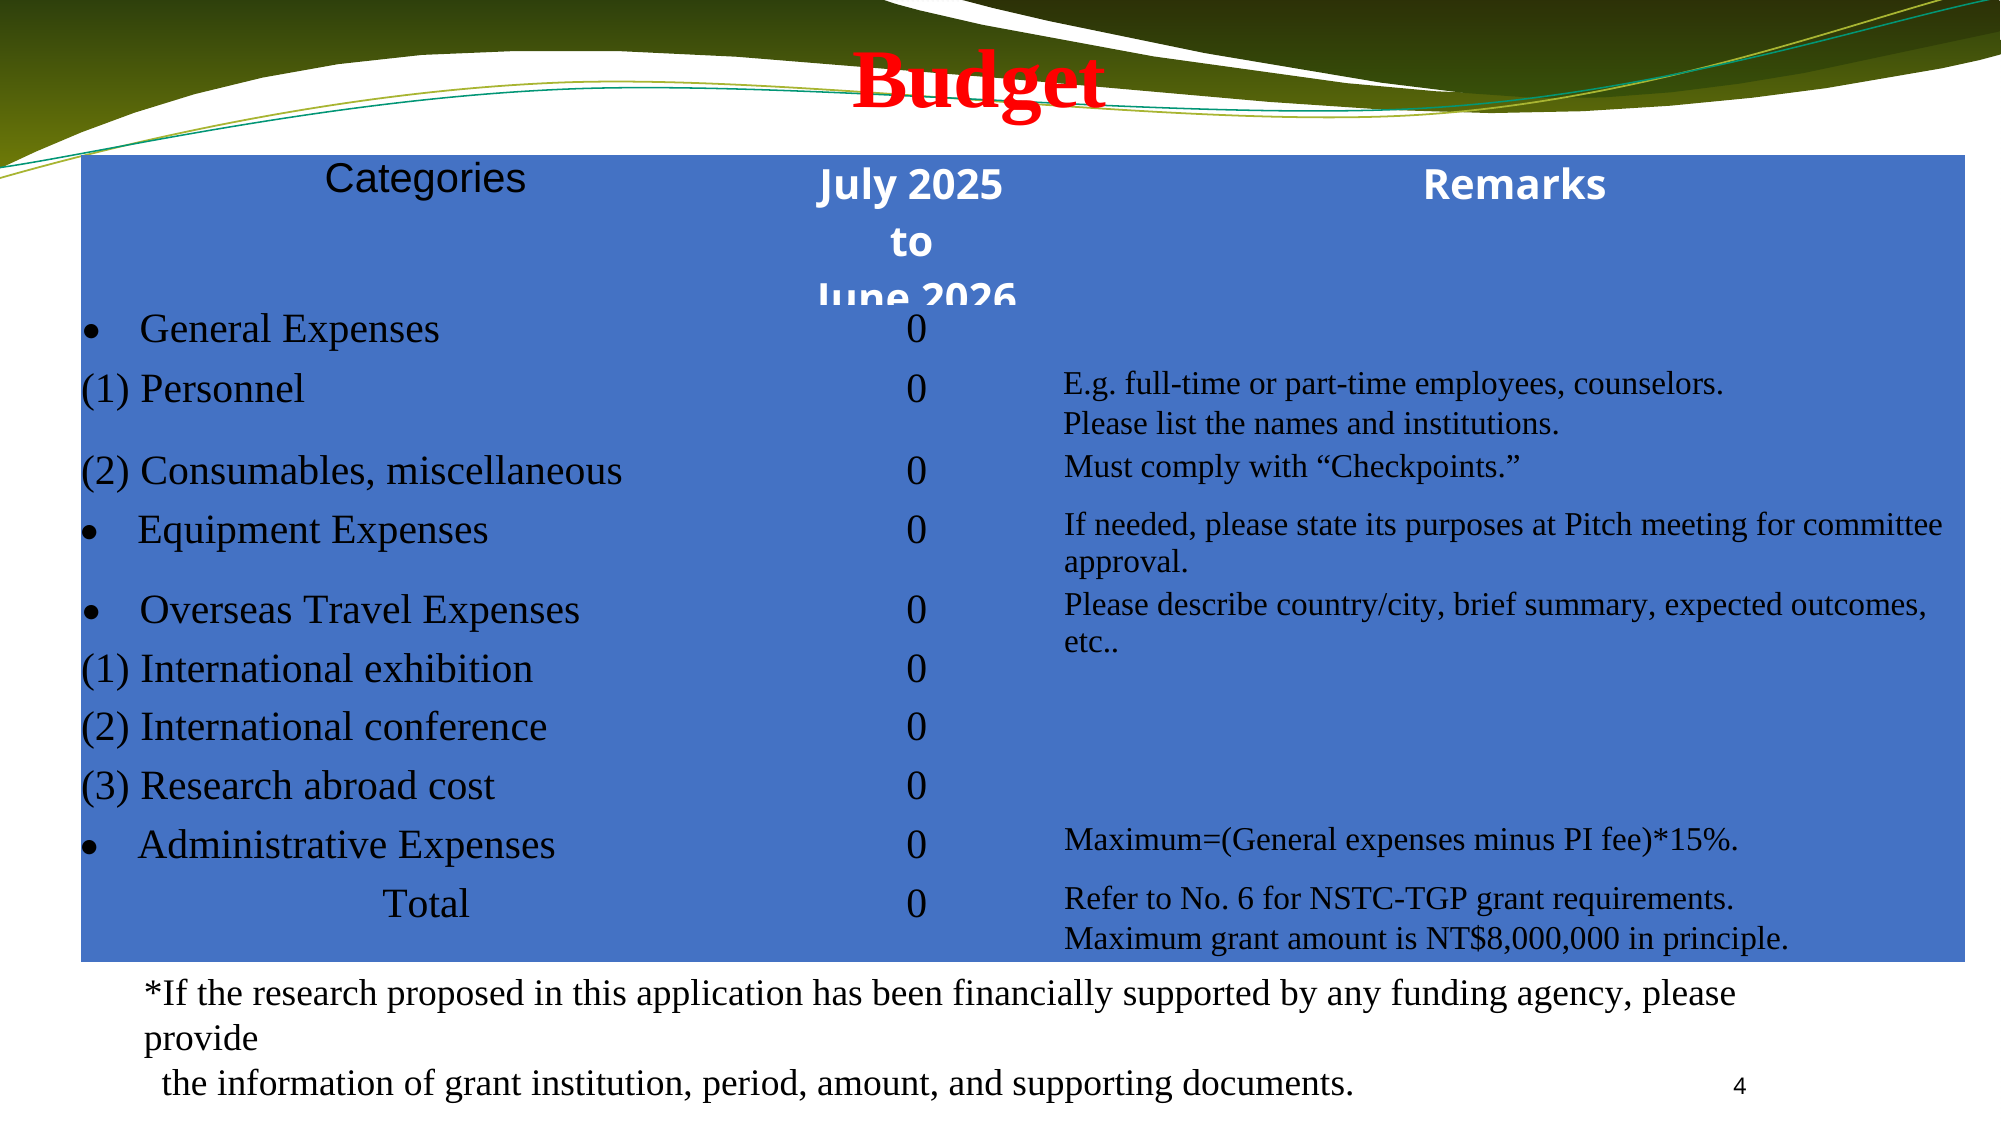

Budget
| Categories | July 2025 to June 2026 | Remarks |
| --- | --- | --- |
| General Expenses | 0 | |
| (1) Personnel | 0 | E.g. full-time or part-time employees, counselors. Please list the names and institutions. |
| (2) Consumables, miscellaneous | 0 | Must comply with “Checkpoints.” |
| Equipment Expenses | 0 | If needed, please state its purposes at Pitch meeting for committee approval. |
| Overseas Travel Expenses | 0 | Please describe country/city, brief summary, expected outcomes, etc.. |
| (1) International exhibition | 0 | |
| (2) International conference | 0 | |
| (3) Research abroad cost | 0 | |
| Administrative Expenses | 0 | Maximum=(General expenses minus PI fee)\*15%. |
| Total | 0 | Refer to No. 6 for NSTC-TGP grant requirements. Maximum grant amount is NT$8,000,000 in principle. |
*If the research proposed in this application has been financially supported by any funding agency, please provide
the information of grant institution, period, amount, and supporting documents.